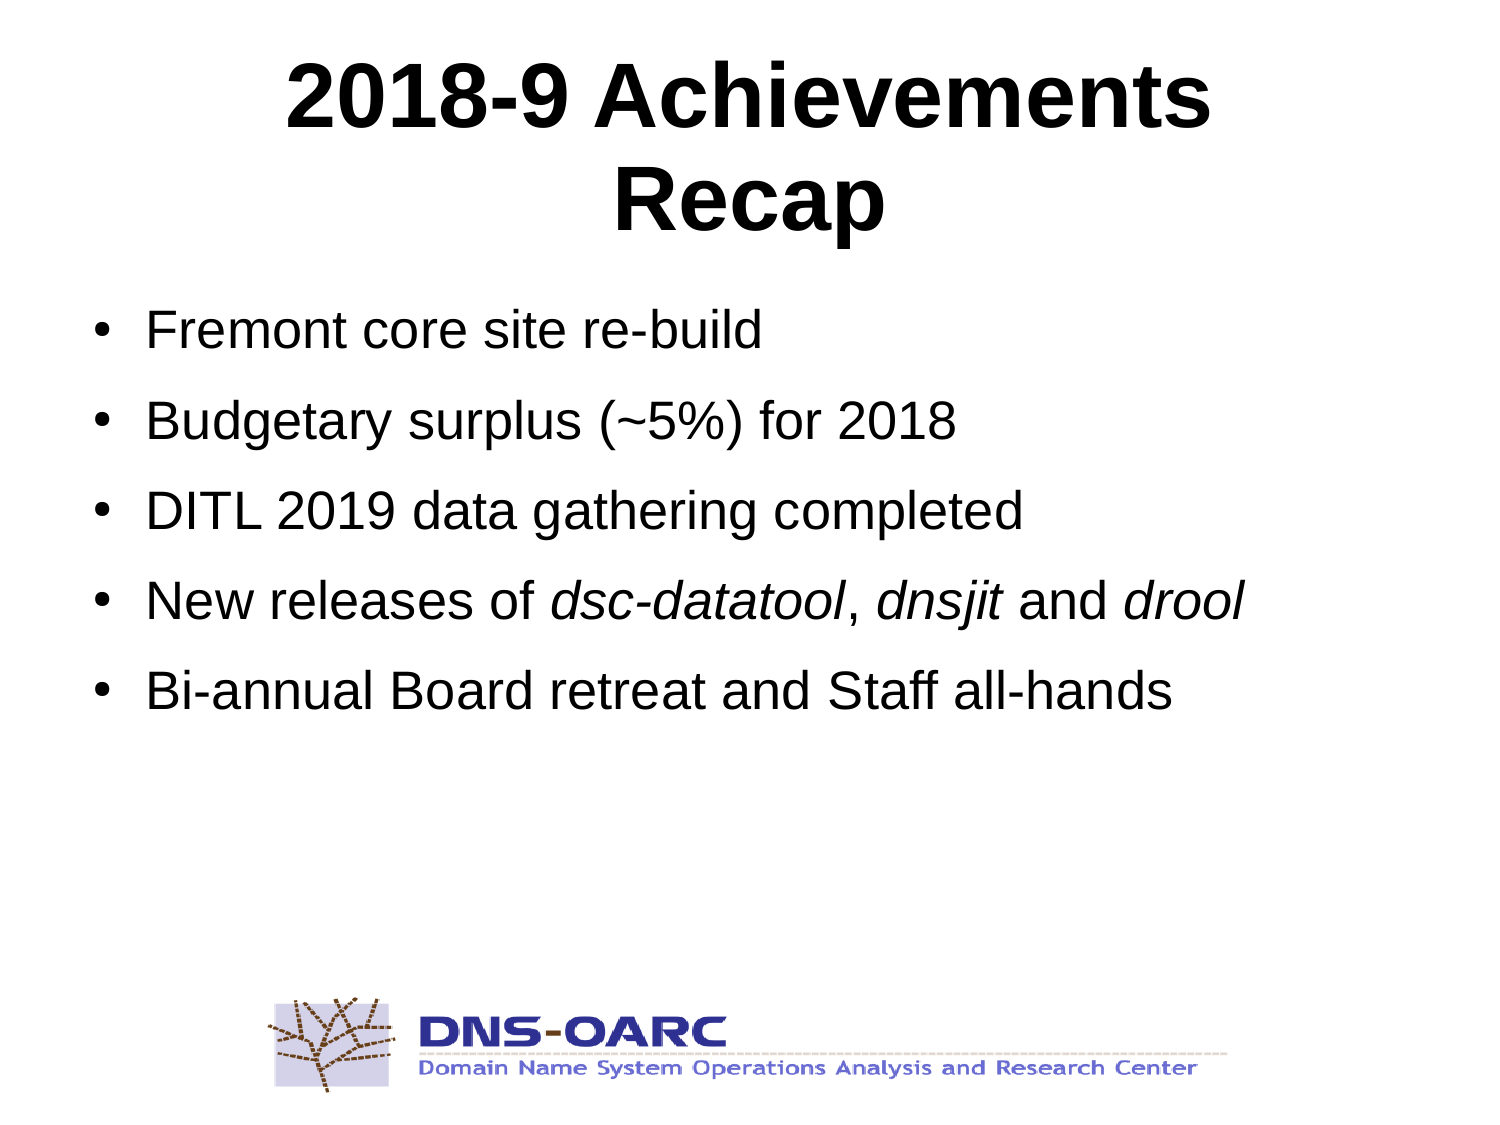

# 2018-9 Achievements Recap
Fremont core site re-build
Budgetary surplus (~5%) for 2018
DITL 2019 data gathering completed
New releases of dsc-datatool, dnsjit and drool
Bi-annual Board retreat and Staff all-hands